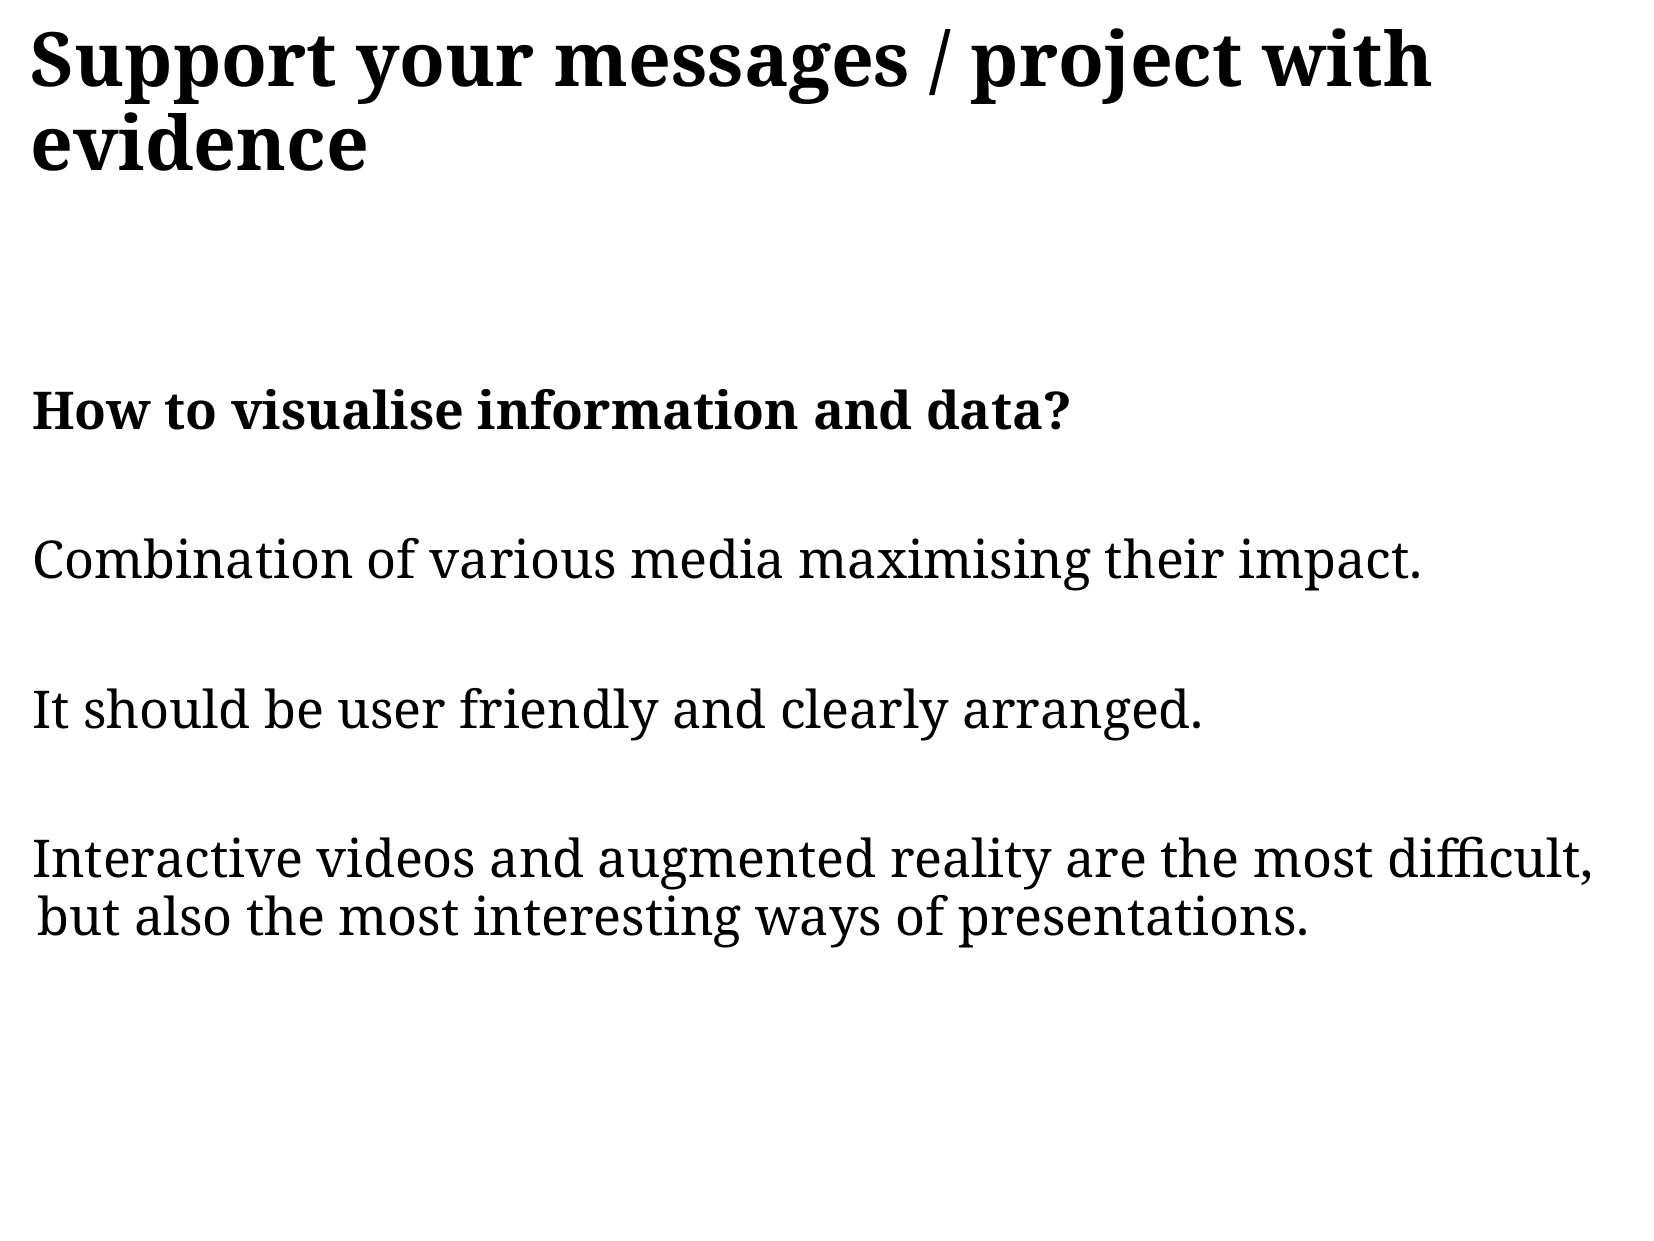

# Support your messages / project with evidence
How to visualise information and data?
Combination of various media maximising their impact.
It should be user friendly and clearly arranged.
Interactive videos and augmented reality are the most difficult, but also the most interesting ways of presentations.